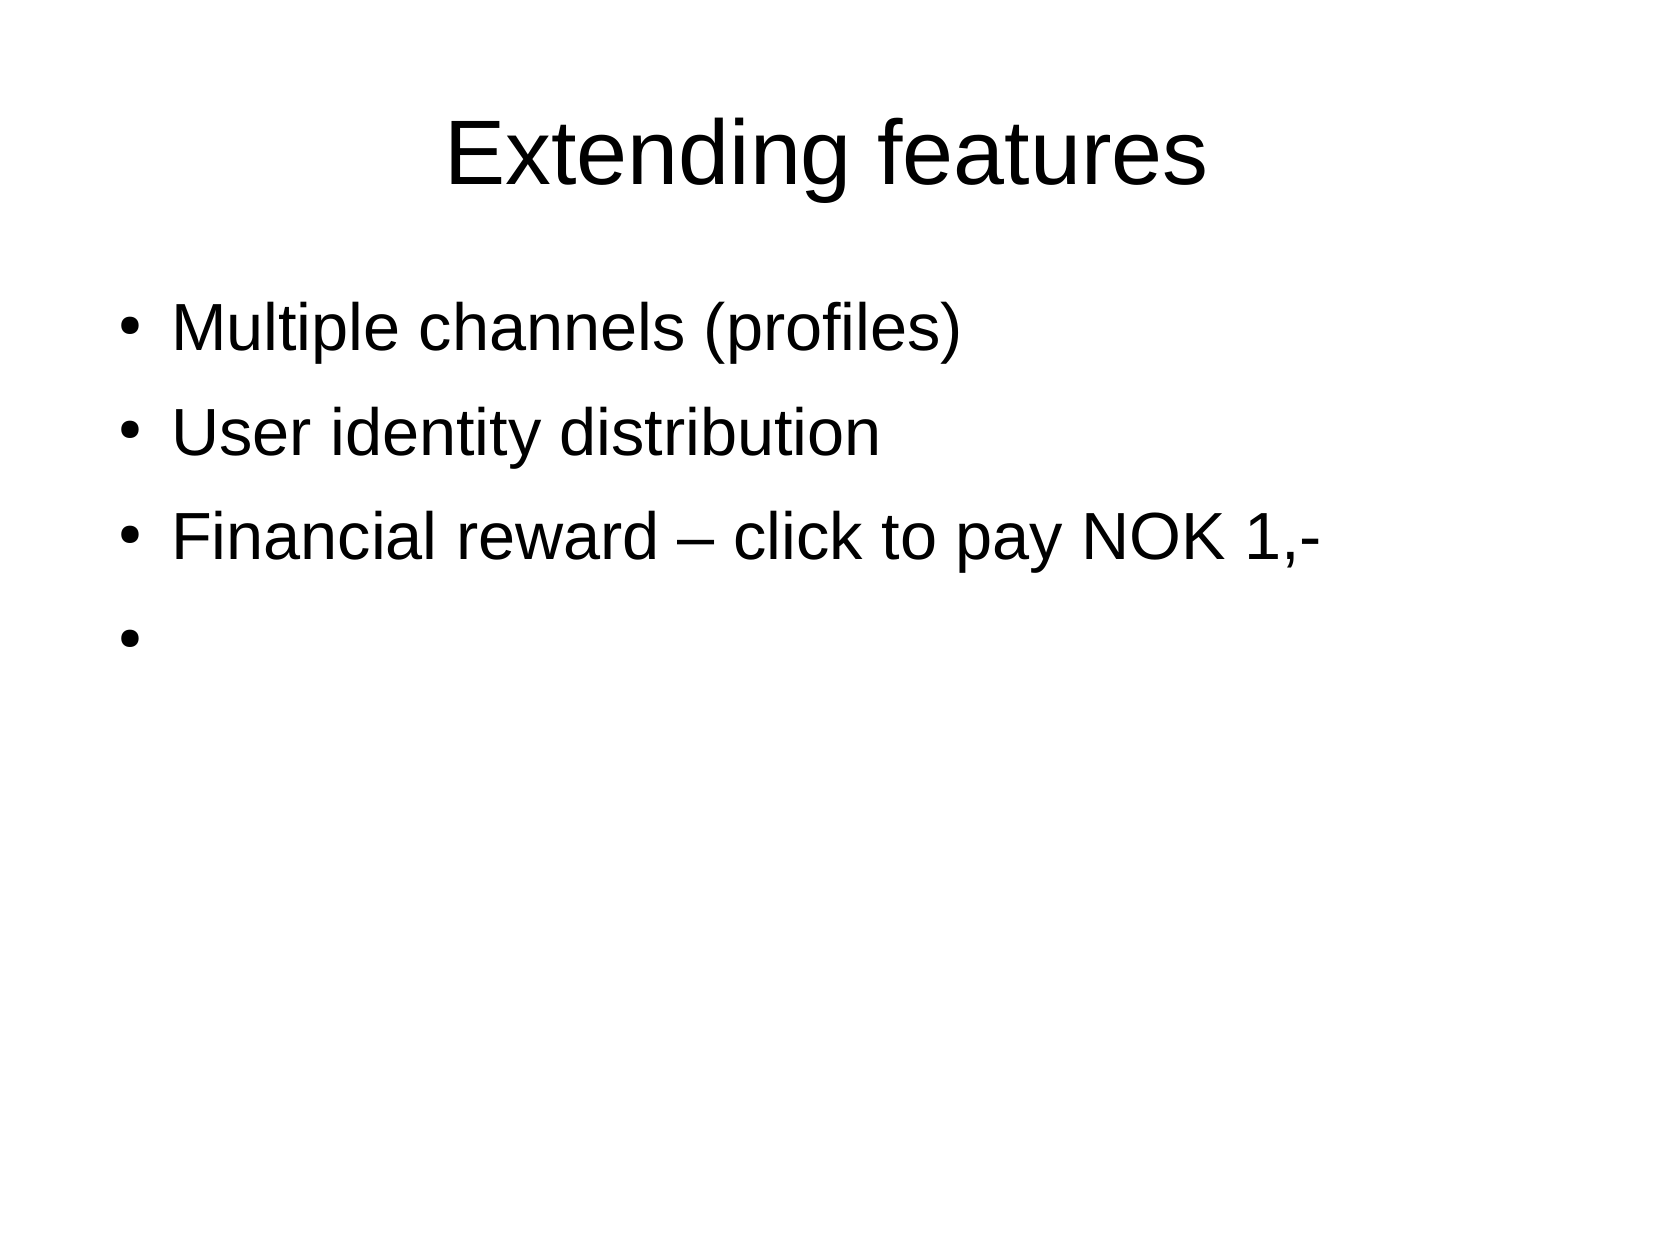

# Extending features
Multiple channels (profiles)
User identity distribution
Financial reward – click to pay NOK 1,-